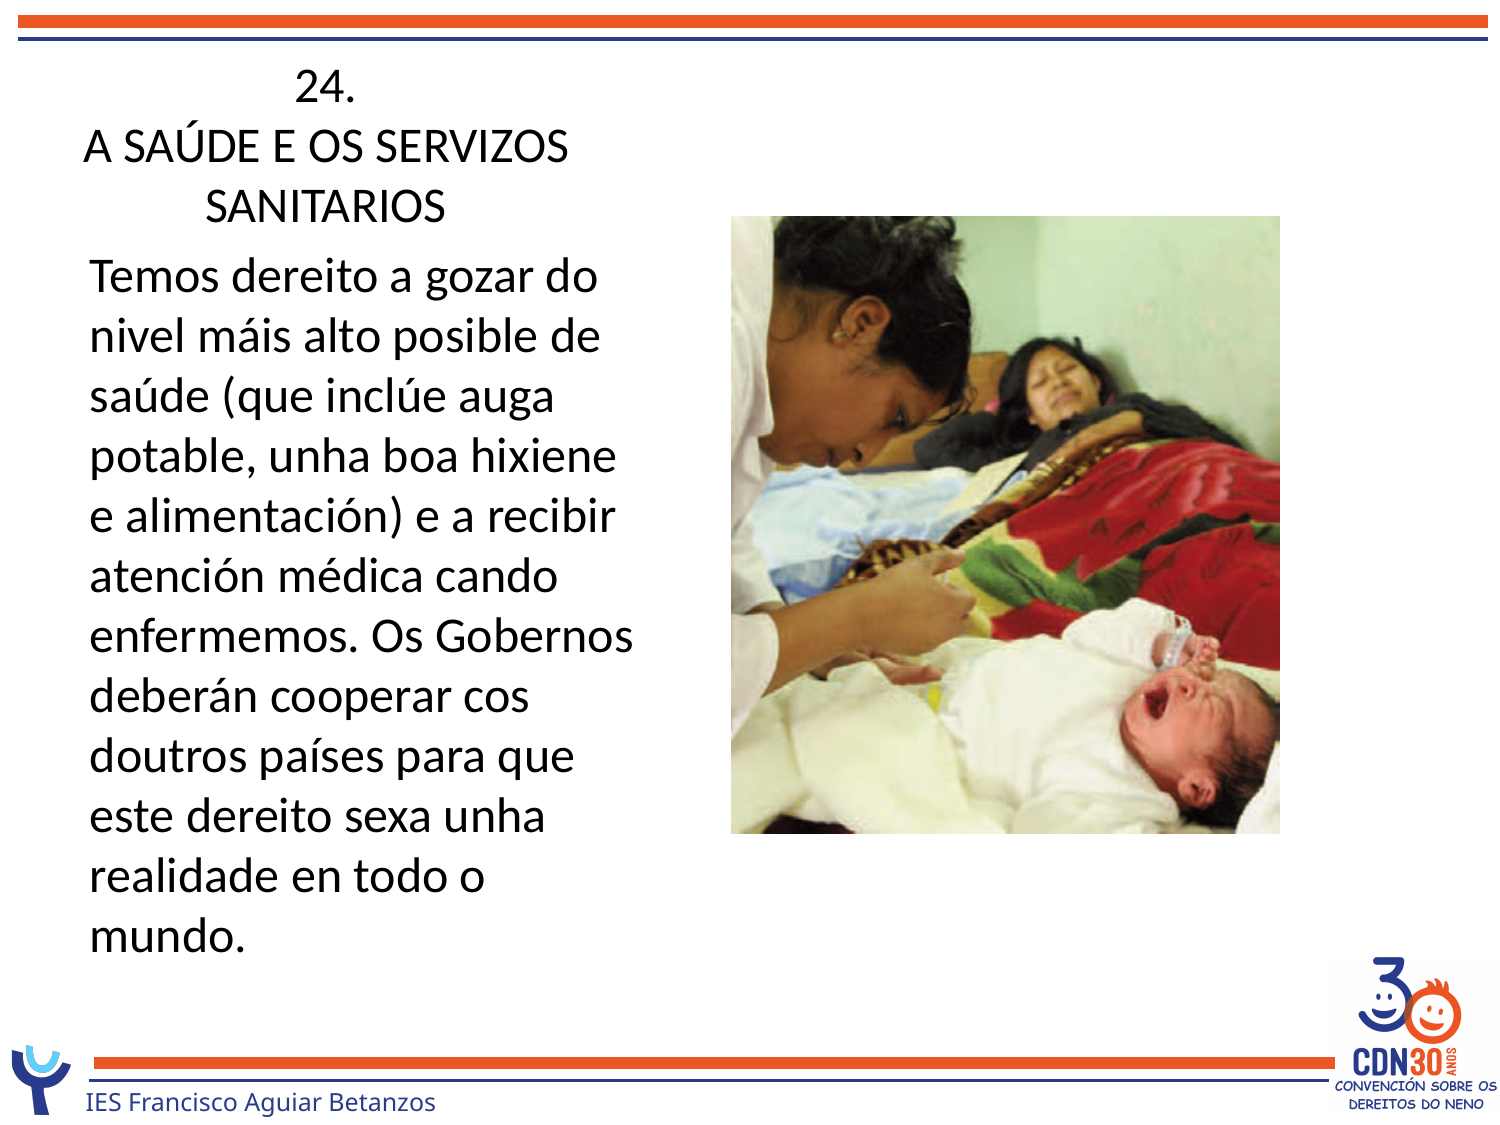

# 24. A SAÚDE E OS SERVIZOS SANITARIOS
Temos dereito a gozar do nivel máis alto posible de saúde (que inclúe auga potable, unha boa hixiene e alimentación) e a recibir atención médica cando enfermemos. Os Gobernos deberán cooperar cos doutros países para que este dereito sexa unha realidade en todo o mundo.